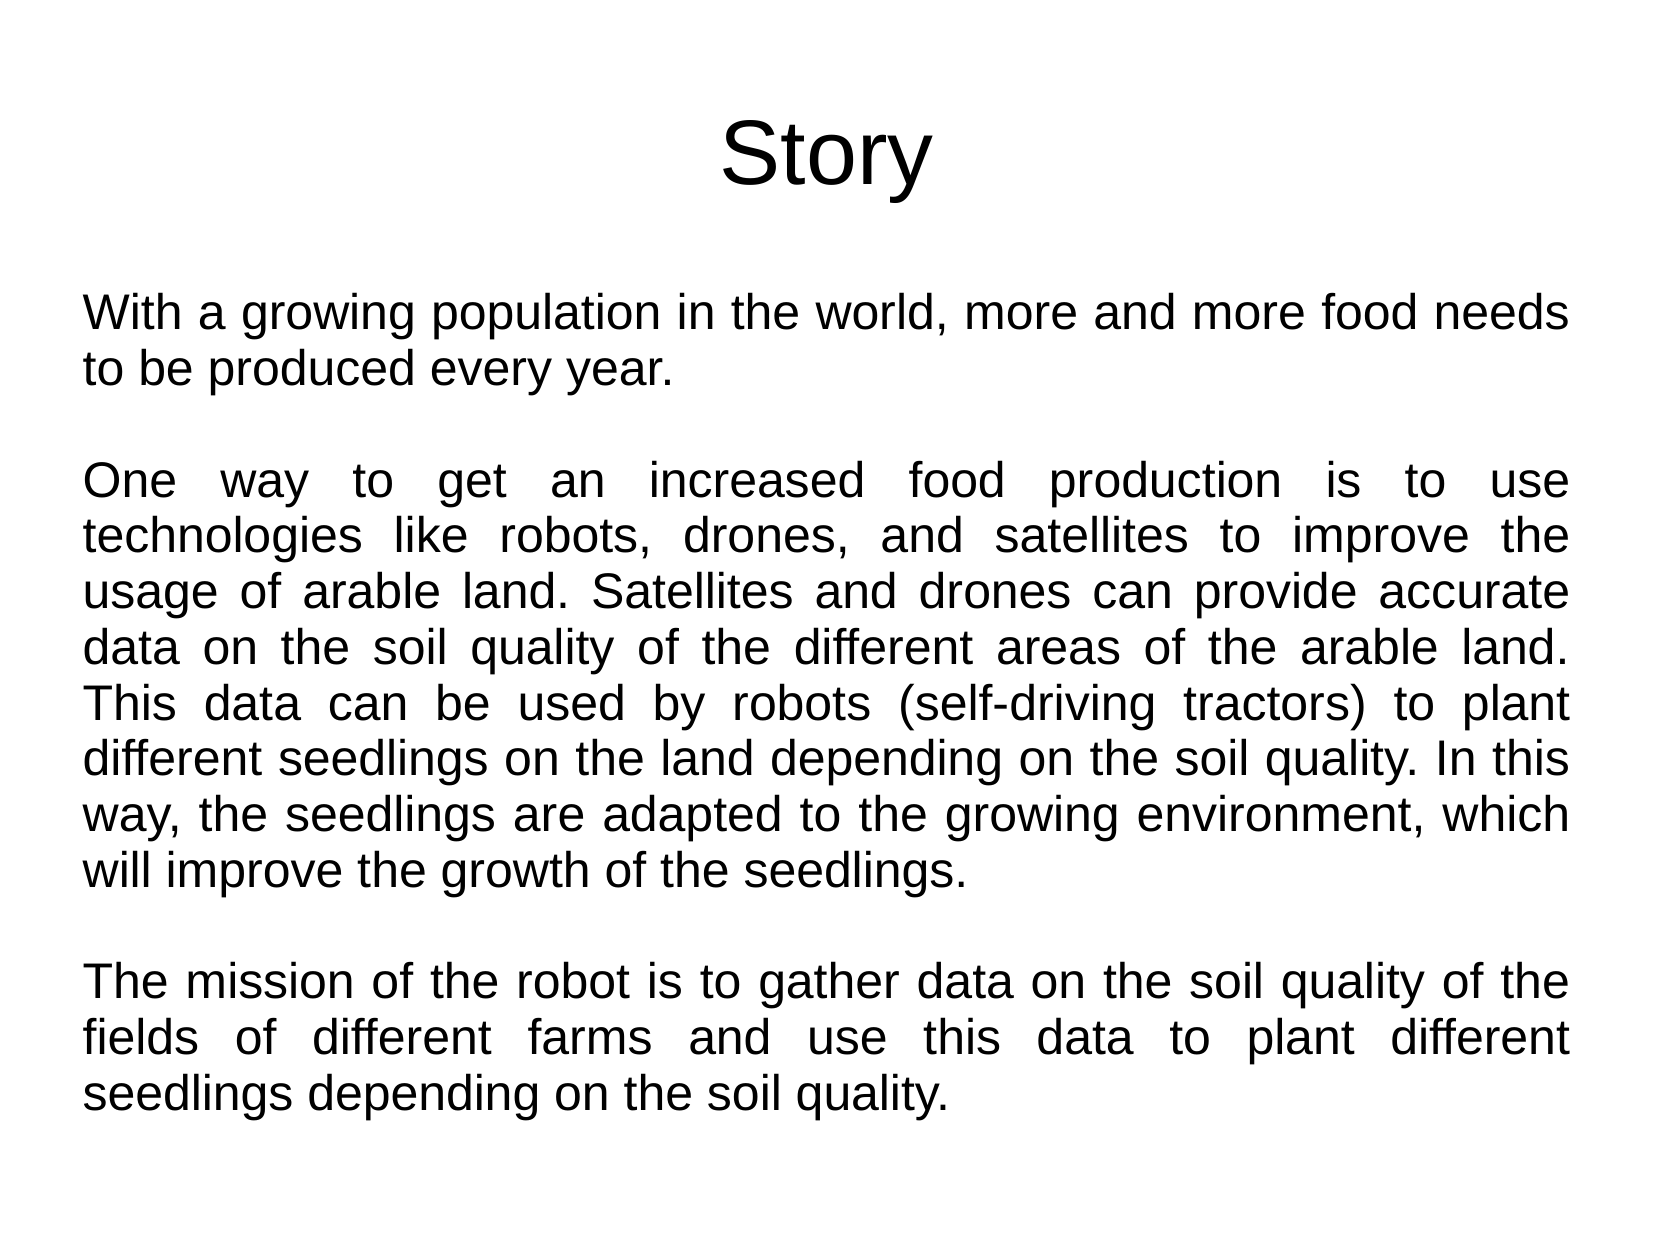

# Story
With a growing population in the world, more and more food needs to be produced every year.
One way to get an increased food production is to use technologies like robots, drones, and satellites to improve the usage of arable land. Satellites and drones can provide accurate data on the soil quality of the different areas of the arable land. This data can be used by robots (self-driving tractors) to plant different seedlings on the land depending on the soil quality. In this way, the seedlings are adapted to the growing environment, which will improve the growth of the seedlings.
The mission of the robot is to gather data on the soil quality of the fields of different farms and use this data to plant different seedlings depending on the soil quality.